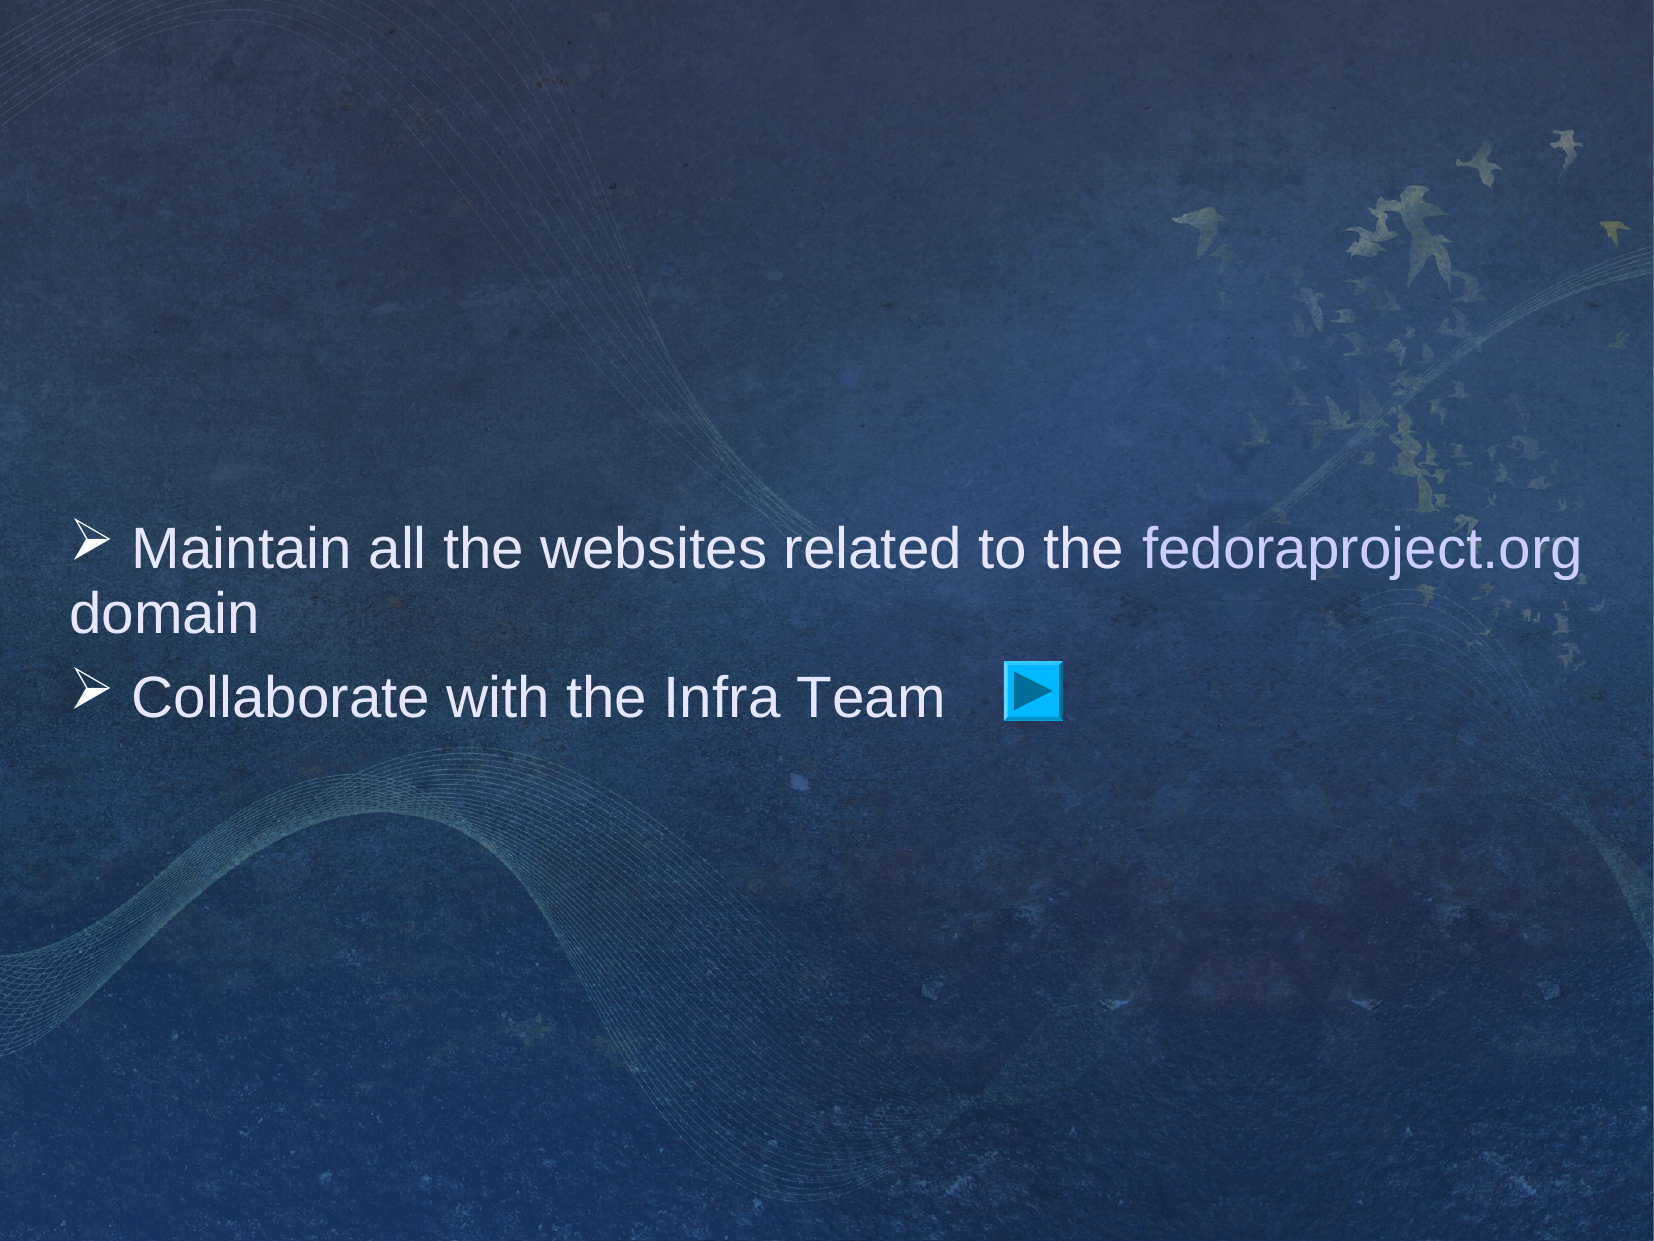

Maintain all the websites related to the fedoraproject.org domain
 Collaborate with the Infra Team
 Translation
 Artwork
 Documentation
 Ambassadors
 Infrastructure
 website
 Bug triage
 Marketing